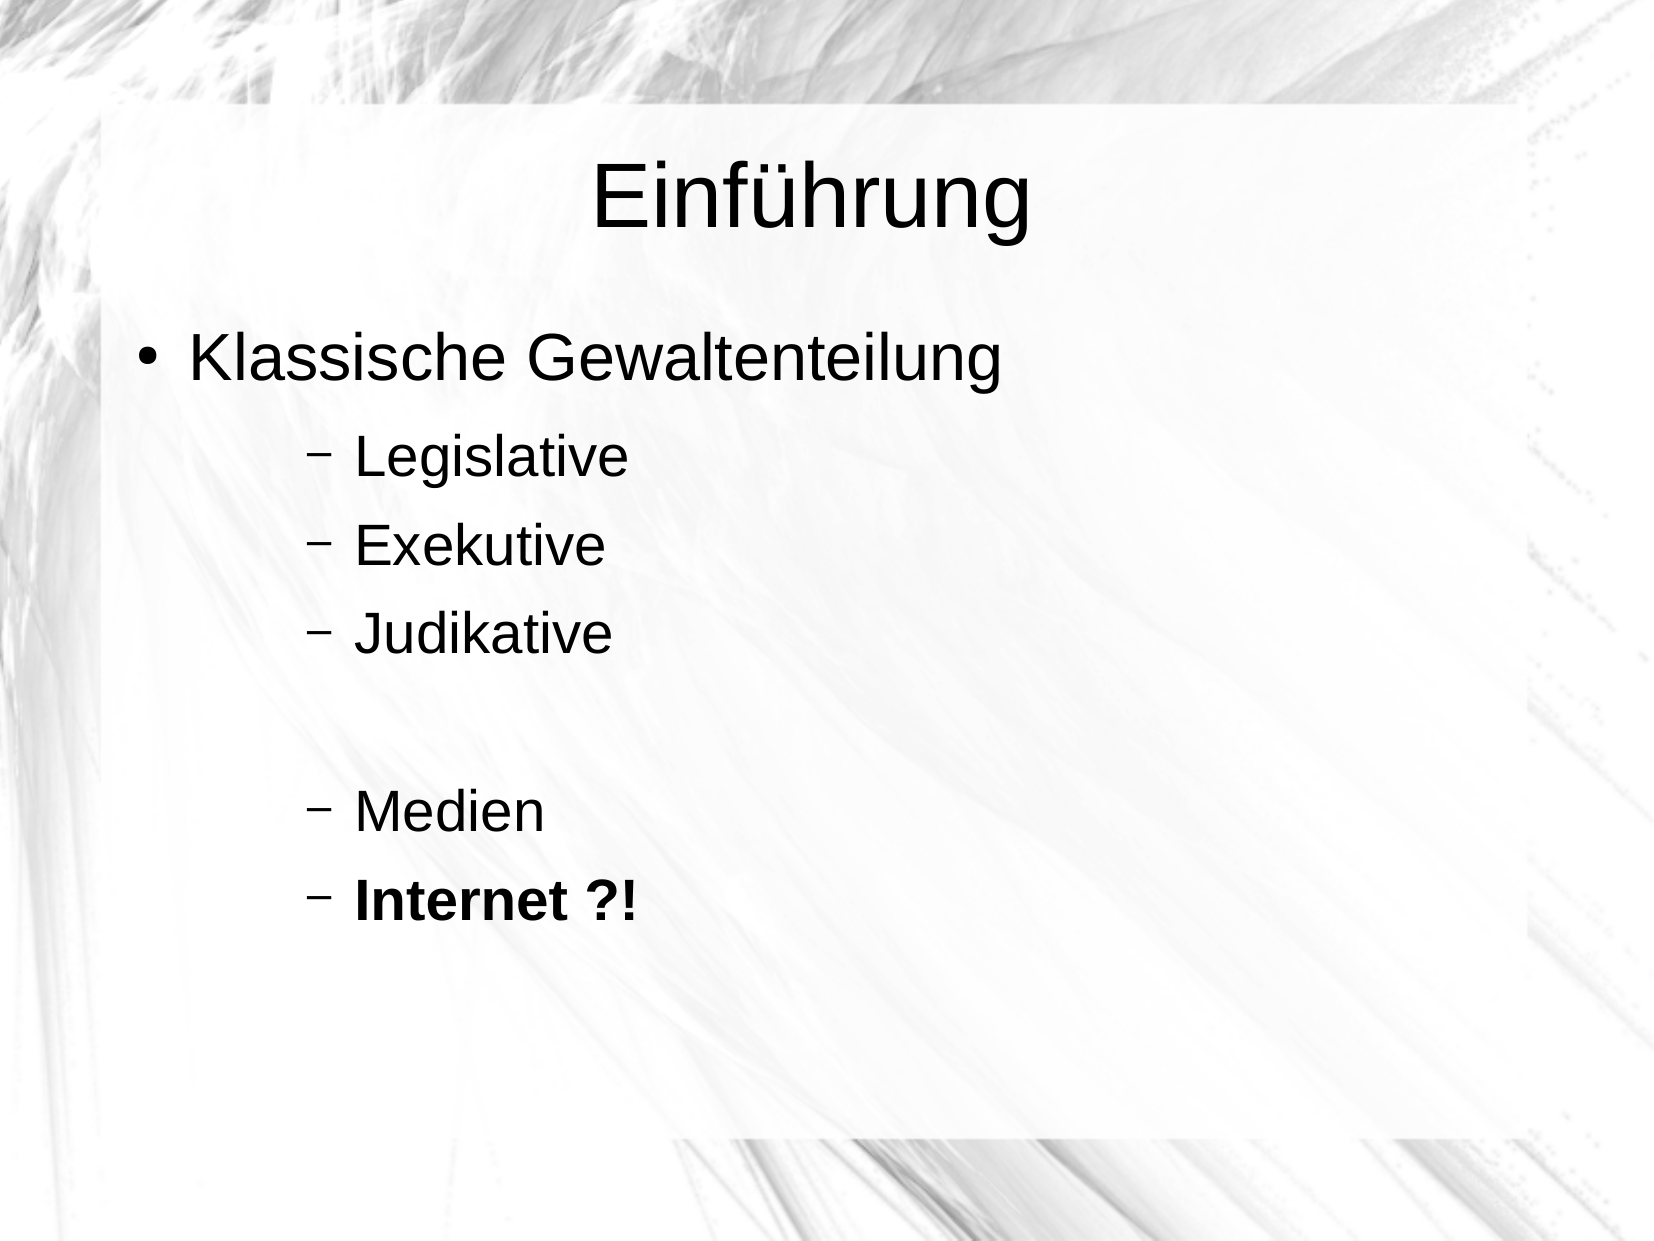

# Einführung
Klassische Gewaltenteilung
Legislative
Exekutive
Judikative
Medien
Internet ?!